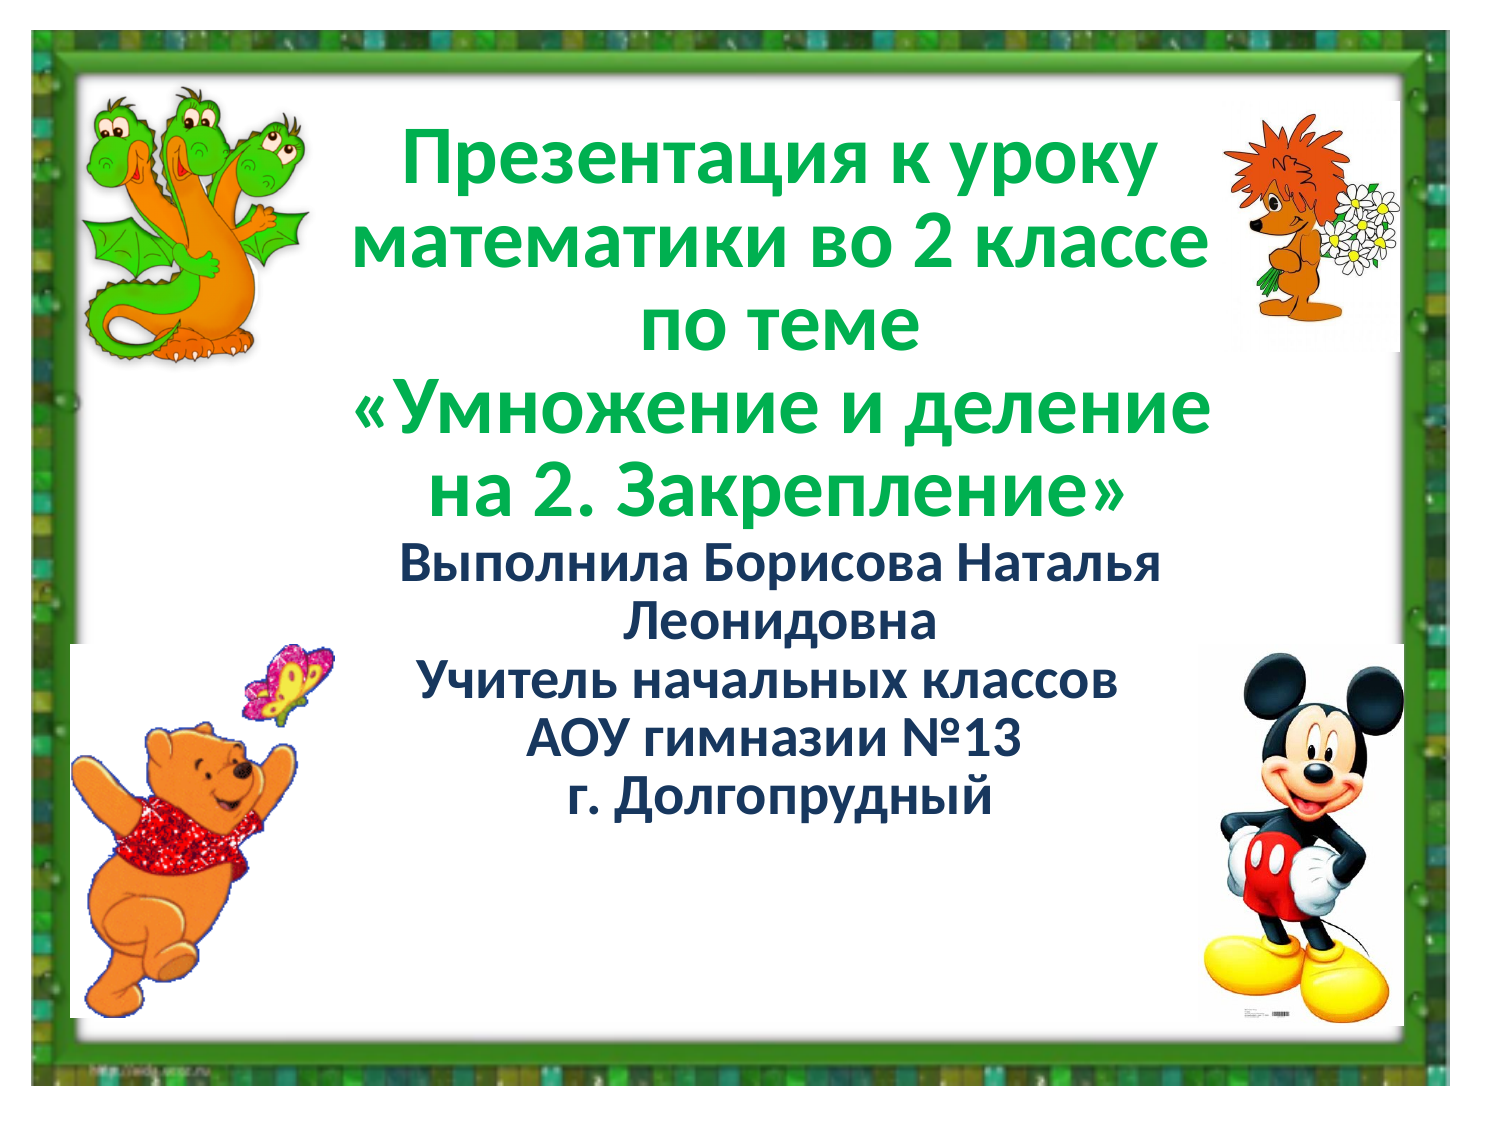

Презентация к уроку математики во 2 классе по теме
«Умножение и деление на 2. Закрепление»
Выполнила Борисова Наталья
Леонидовна
Учитель начальных классов
АОУ гимназии №13
г. Долгопрудный
#